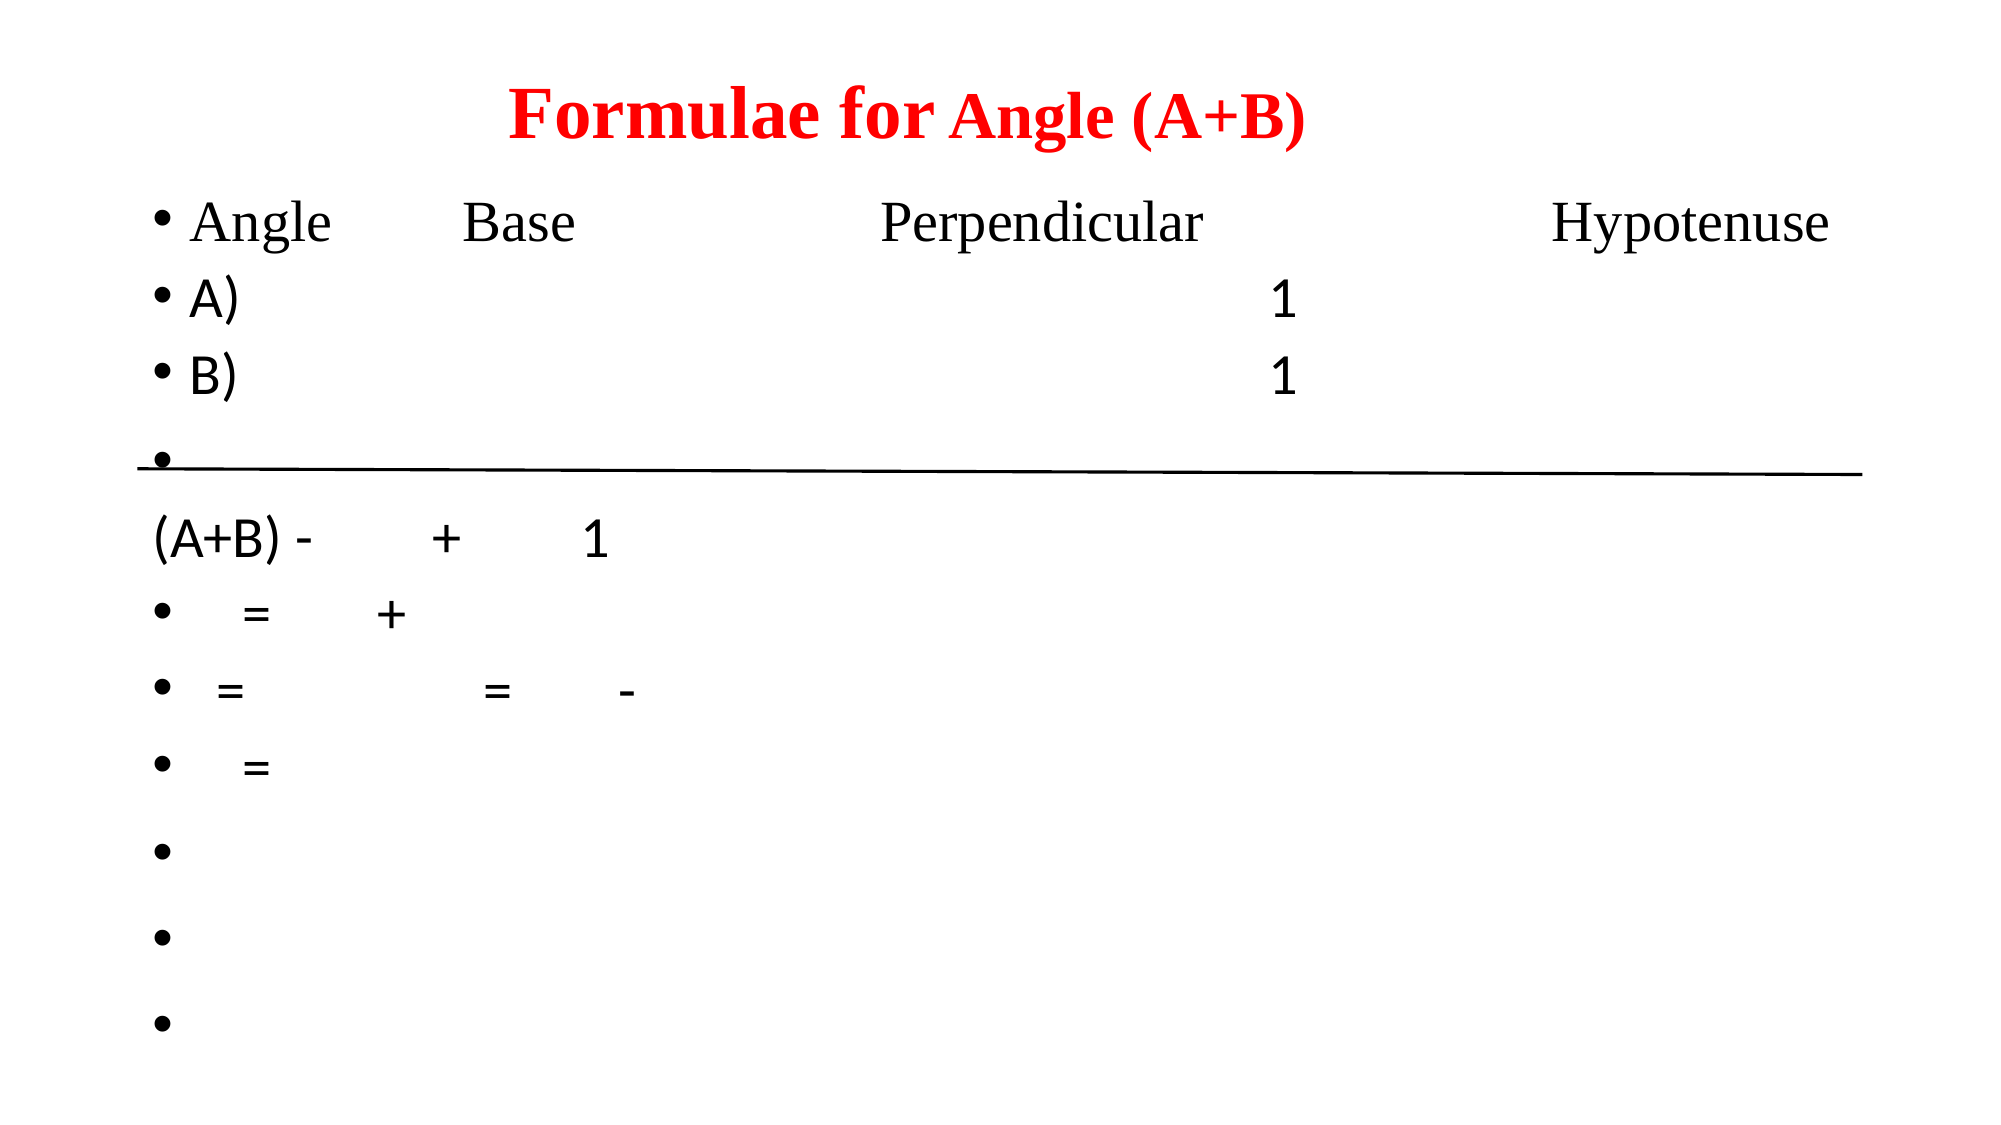

# Formulae for Angle (A+B)
Angle Base Perpendicular Hypotenuse
A) 	 	 	 1
B) 	 	 	 1
(A+B) - + 1
 = +
 = = -
 =